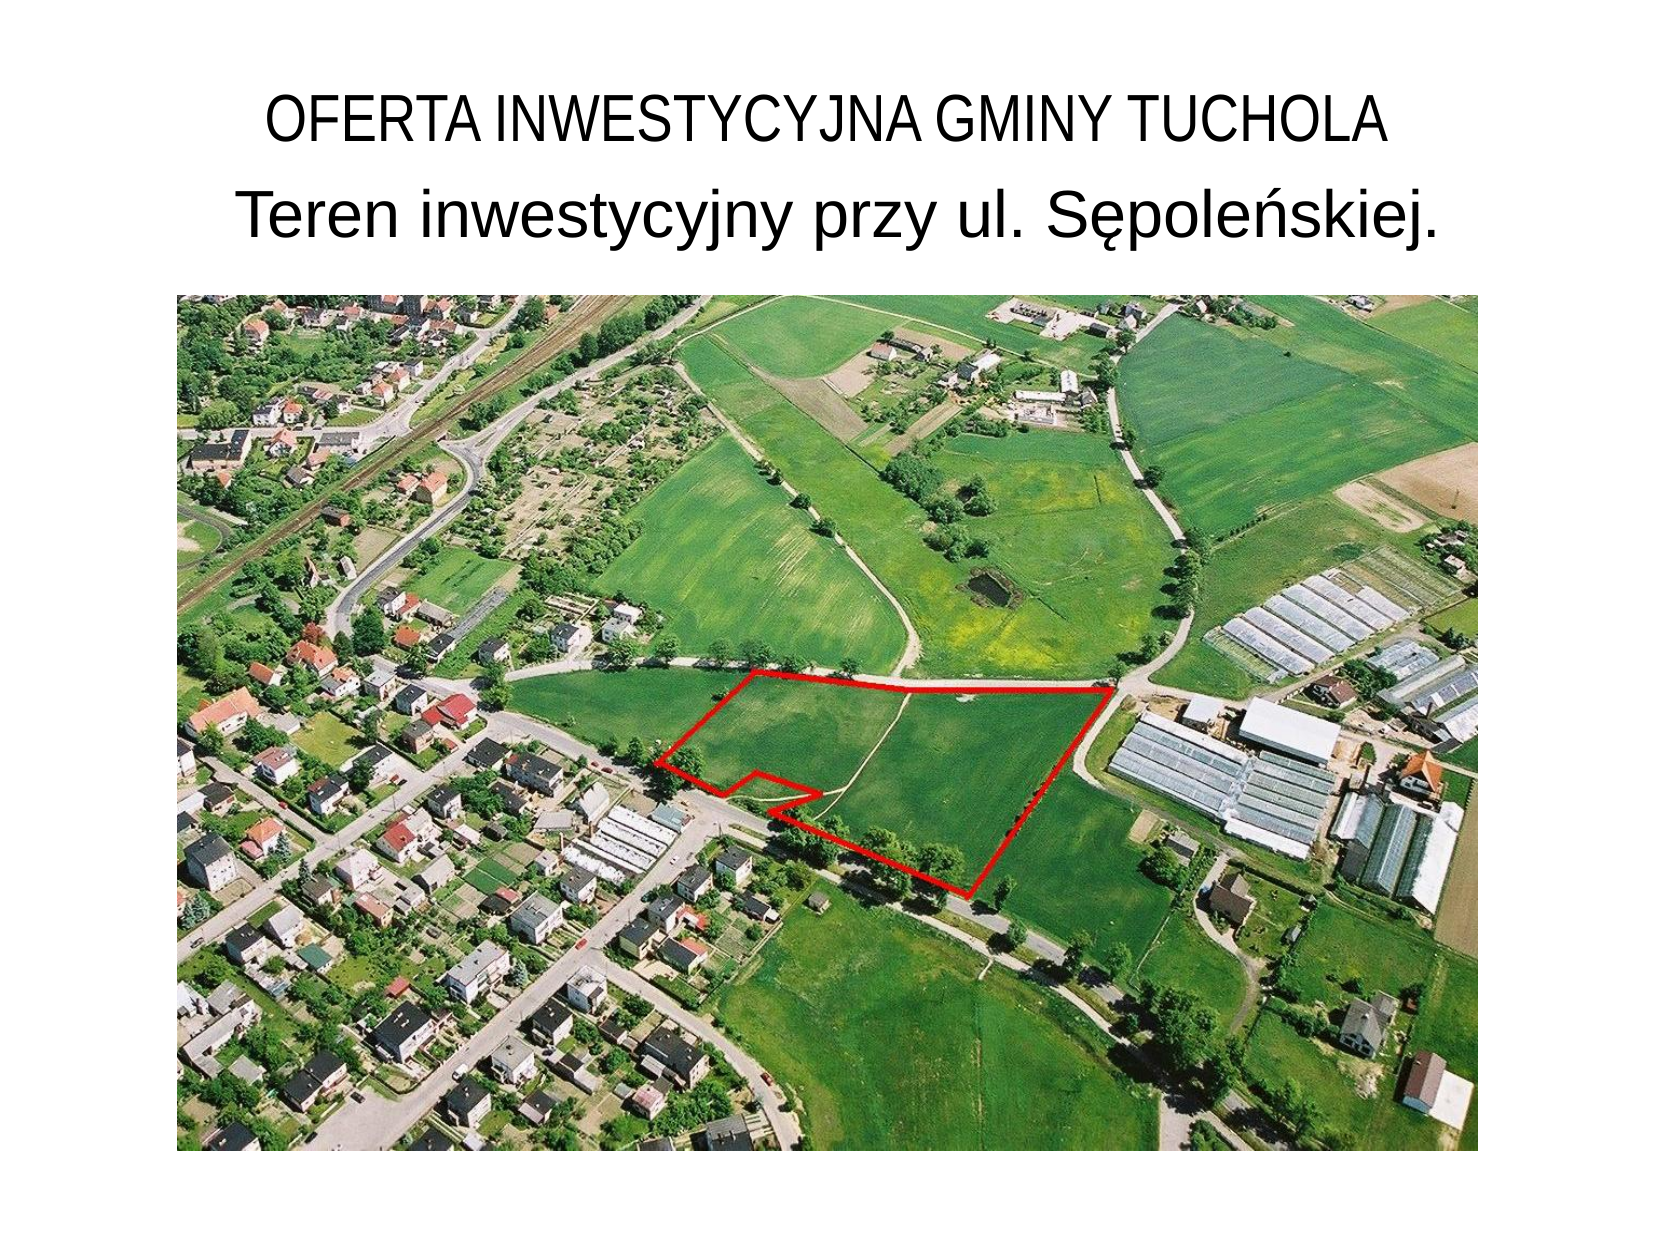

# OFERTA INWESTYCYJNA GMINY TUCHOLA
Teren inwestycyjny przy ul. Sępoleńskiej.